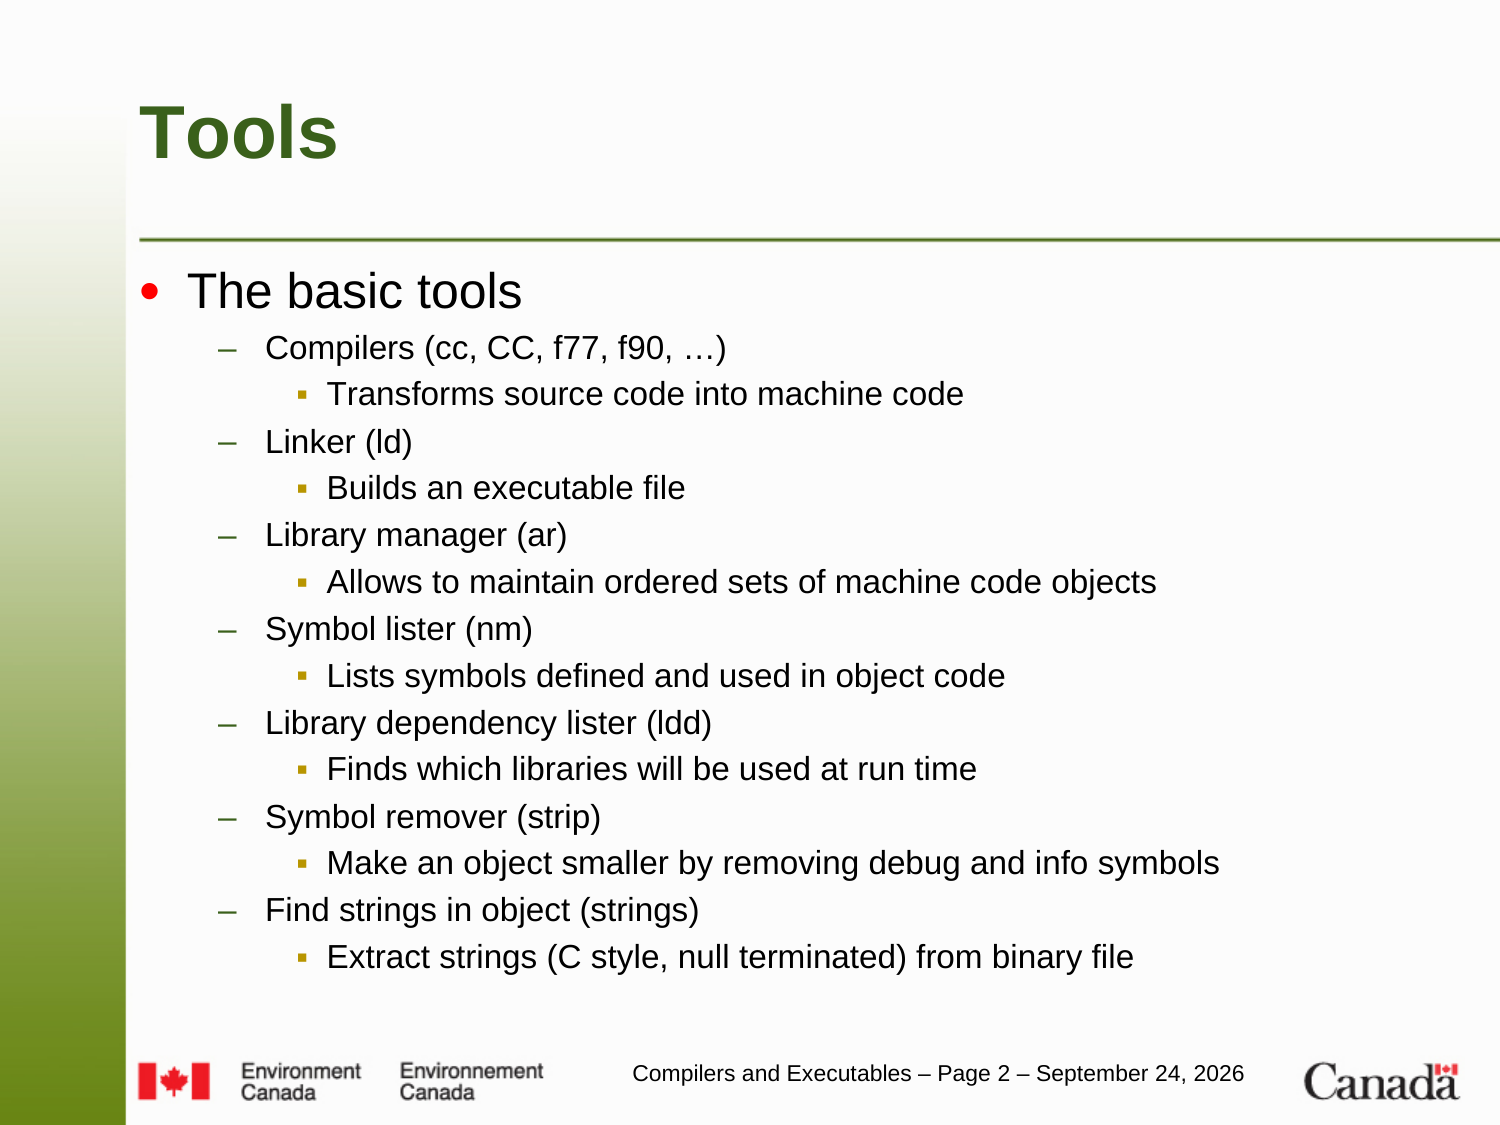

# Tools
The basic tools
Compilers (cc, CC, f77, f90, …)
Transforms source code into machine code
Linker (ld)
Builds an executable file
Library manager (ar)
Allows to maintain ordered sets of machine code objects
Symbol lister (nm)
Lists symbols defined and used in object code
Library dependency lister (ldd)
Finds which libraries will be used at run time
Symbol remover (strip)
Make an object smaller by removing debug and info symbols
Find strings in object (strings)
Extract strings (C style, null terminated) from binary file